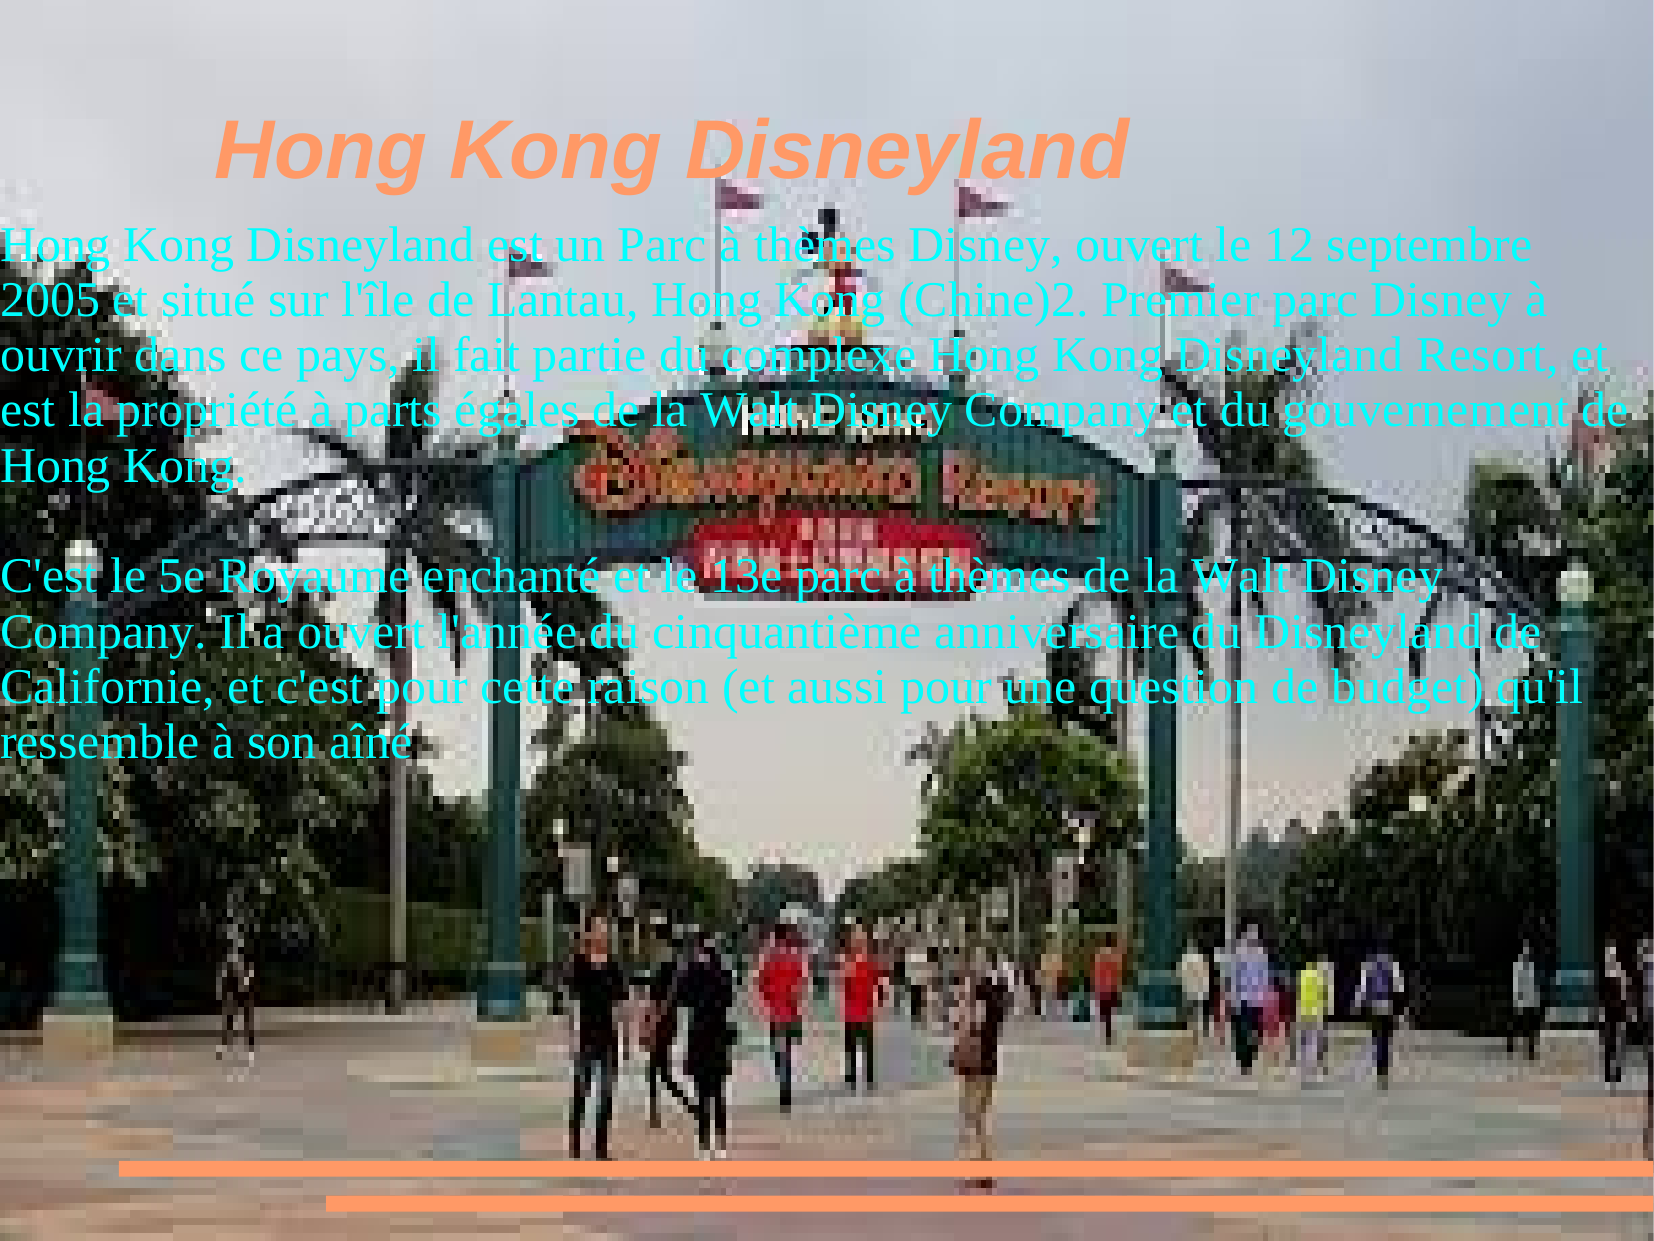

# Hong Kong Disneyland
Hong Kong Disneyland est un Parc à thèmes Disney, ouvert le 12 septembre 2005 et situé sur l'île de Lantau, Hong Kong (Chine)2. Premier parc Disney à ouvrir dans ce pays, il fait partie du complexe Hong Kong Disneyland Resort, et est la propriété à parts égales de la Walt Disney Company et du gouvernement de Hong Kong.
C'est le 5e Royaume enchanté et le 13e parc à thèmes de la Walt Disney Company. Il a ouvert l'année du cinquantième anniversaire du Disneyland de Californie, et c'est pour cette raison (et aussi pour une question de budget) qu'il ressemble à son aîné